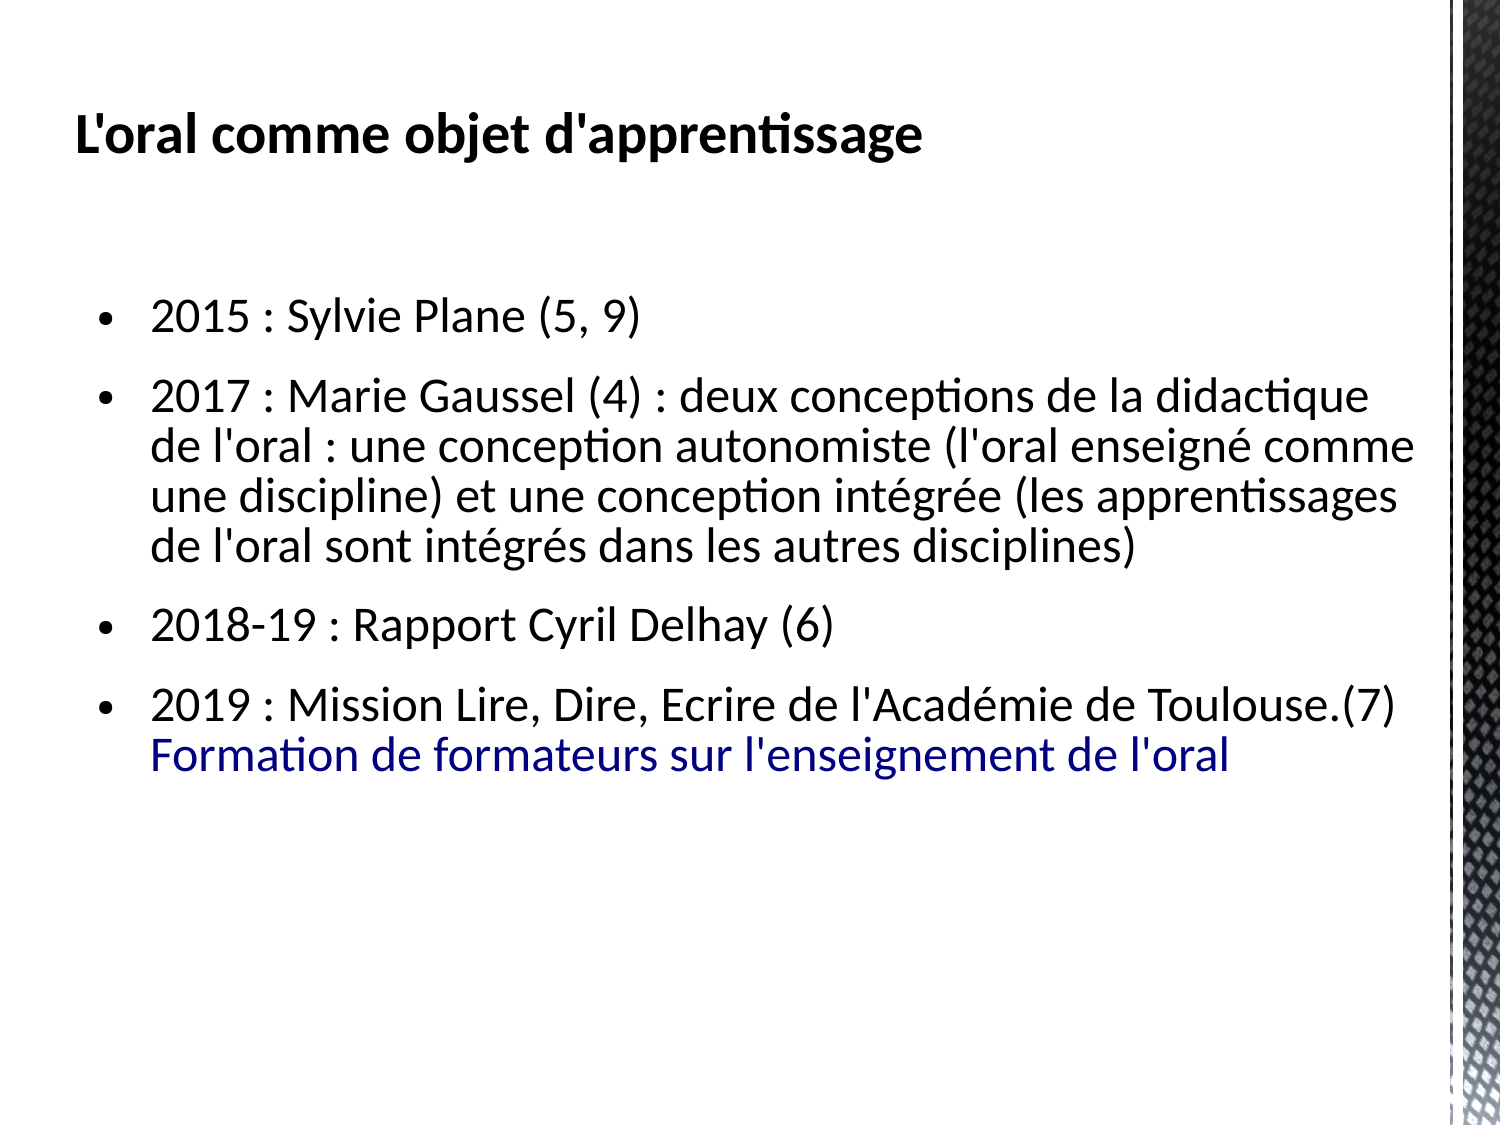

# L'oral comme objet d'apprentissage
2015 : Sylvie Plane (5, 9)
2017 : Marie Gaussel (4) : deux conceptions de la didactique de l'oral : une conception autonomiste (l'oral enseigné comme une discipline) et une conception intégrée (les apprentissages de l'oral sont intégrés dans les autres disciplines)
2018-19 : Rapport Cyril Delhay (6)
2019 : Mission Lire, Dire, Ecrire de l'Académie de Toulouse.(7) Formation de formateurs sur l'enseignement de l'oral